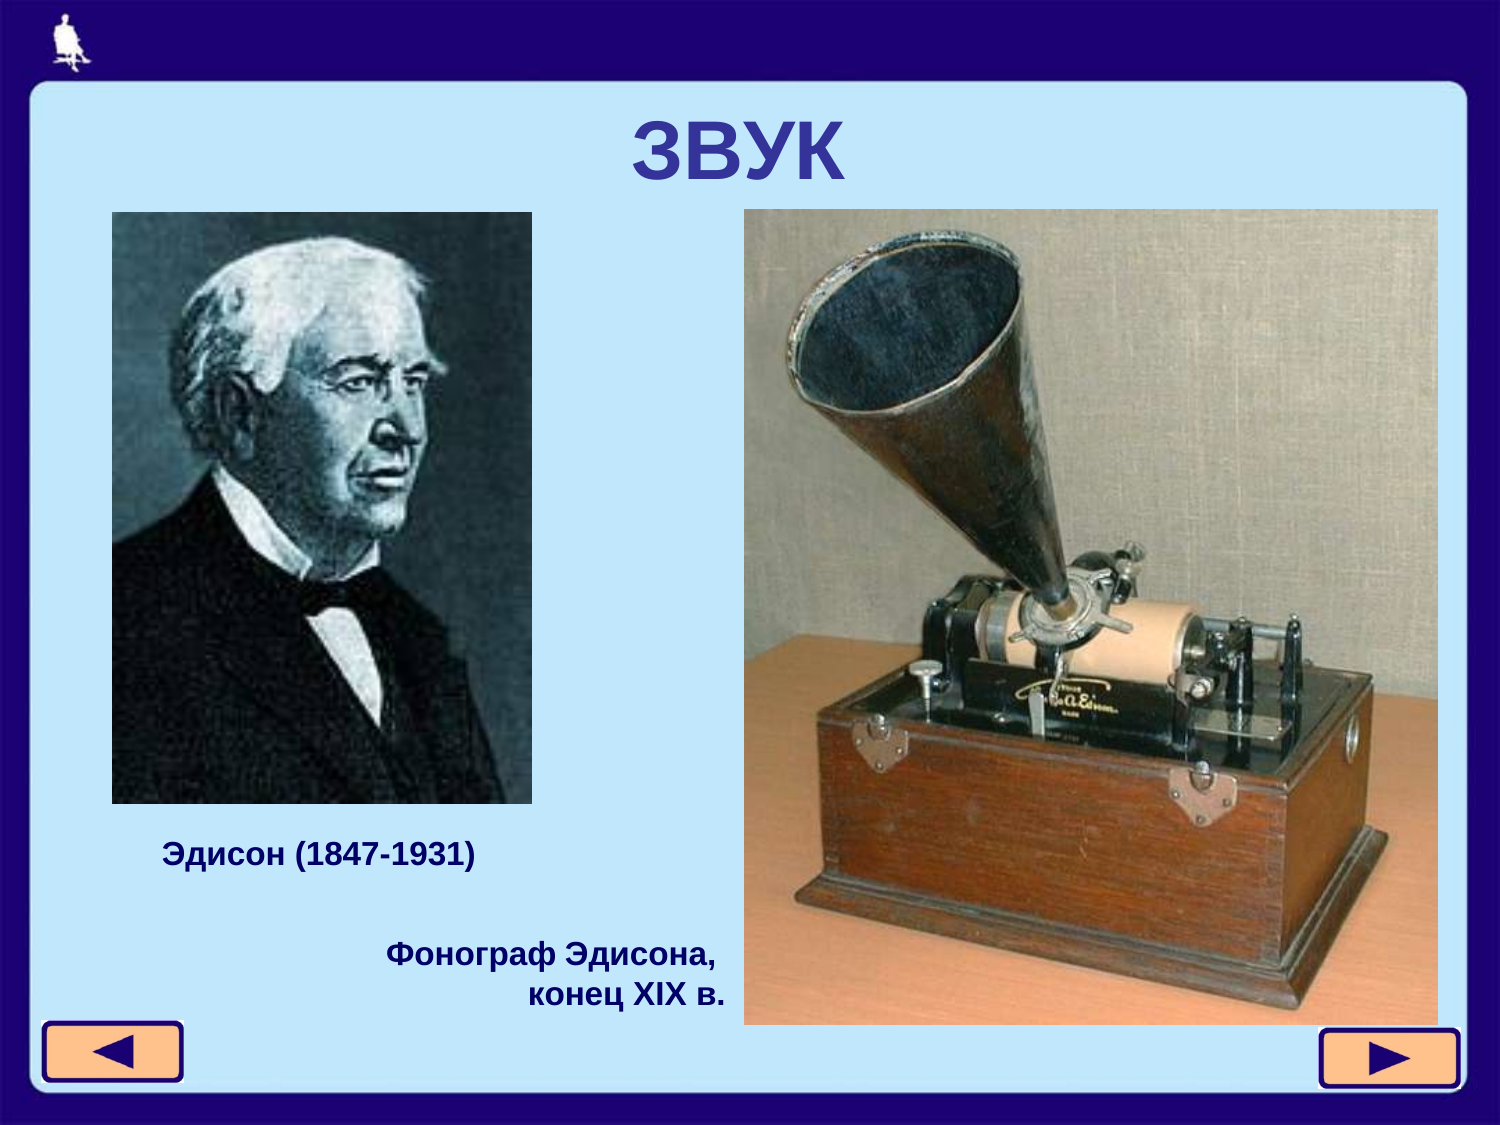

# ЗВУК
Эдисон (1847-1931)
Фонограф Эдисона,
конец XIX в.